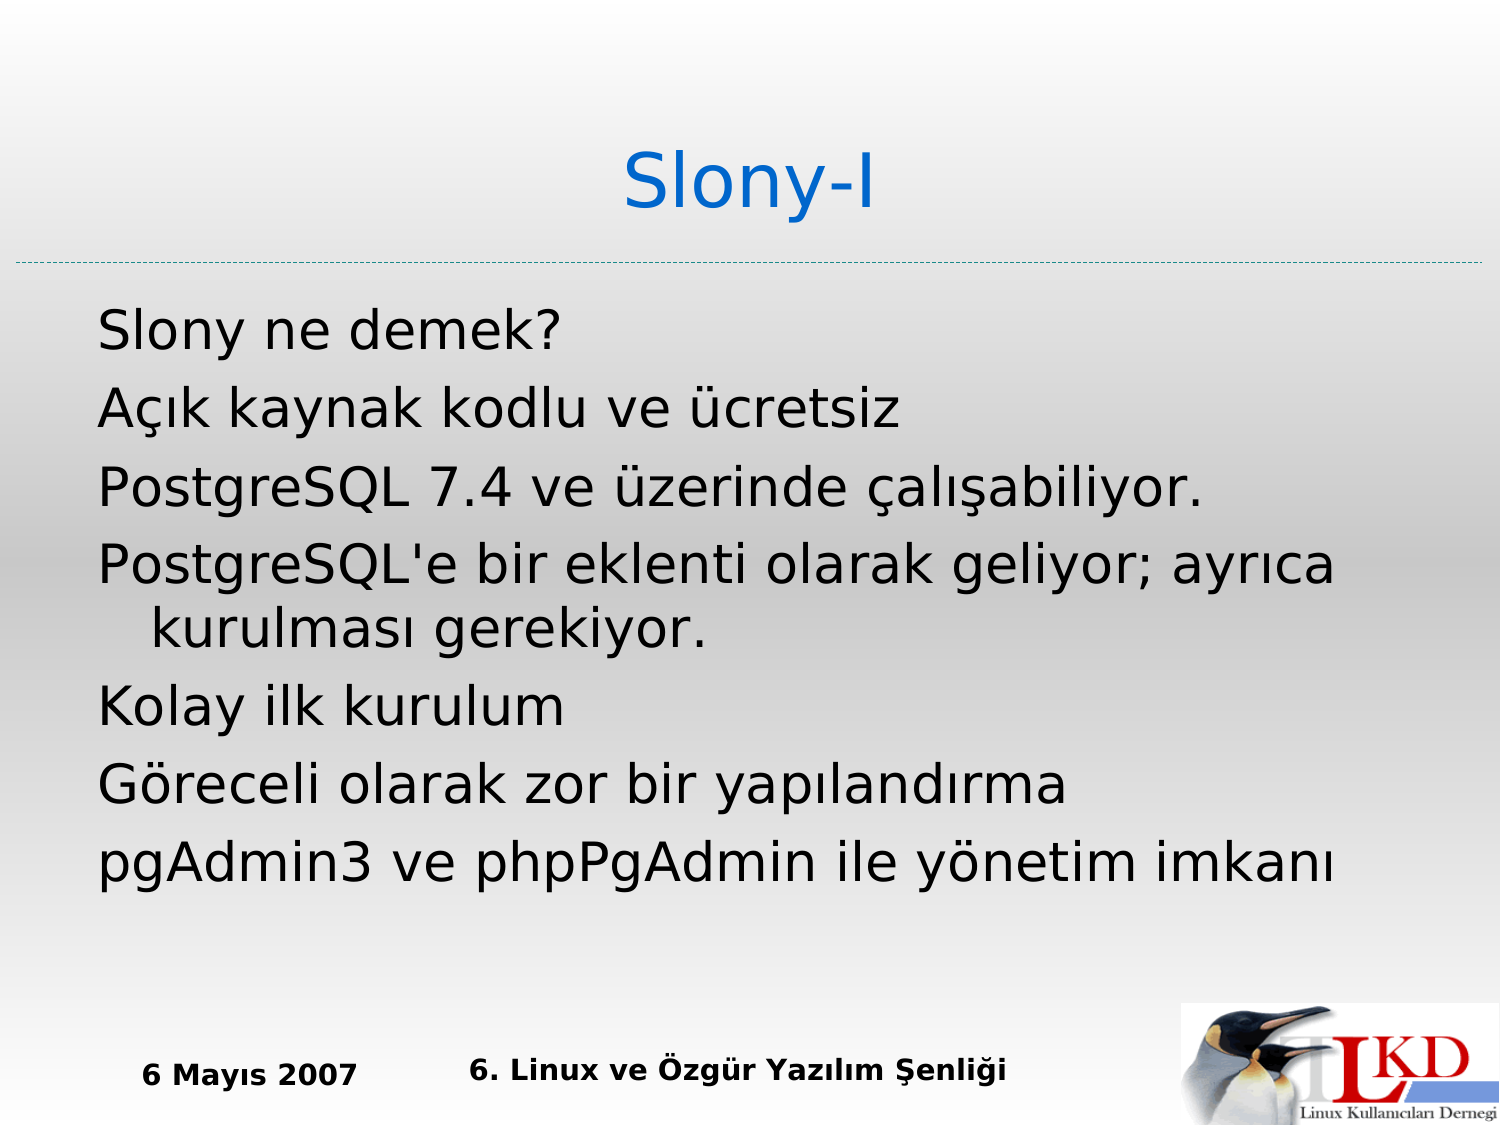

# Slony-I
Slony ne demek?
Açık kaynak kodlu ve ücretsiz
PostgreSQL 7.4 ve üzerinde çalışabiliyor.
PostgreSQL'e bir eklenti olarak geliyor; ayrıca kurulması gerekiyor.
Kolay ilk kurulum
Göreceli olarak zor bir yapılandırma
pgAdmin3 ve phpPgAdmin ile yönetim imkanı